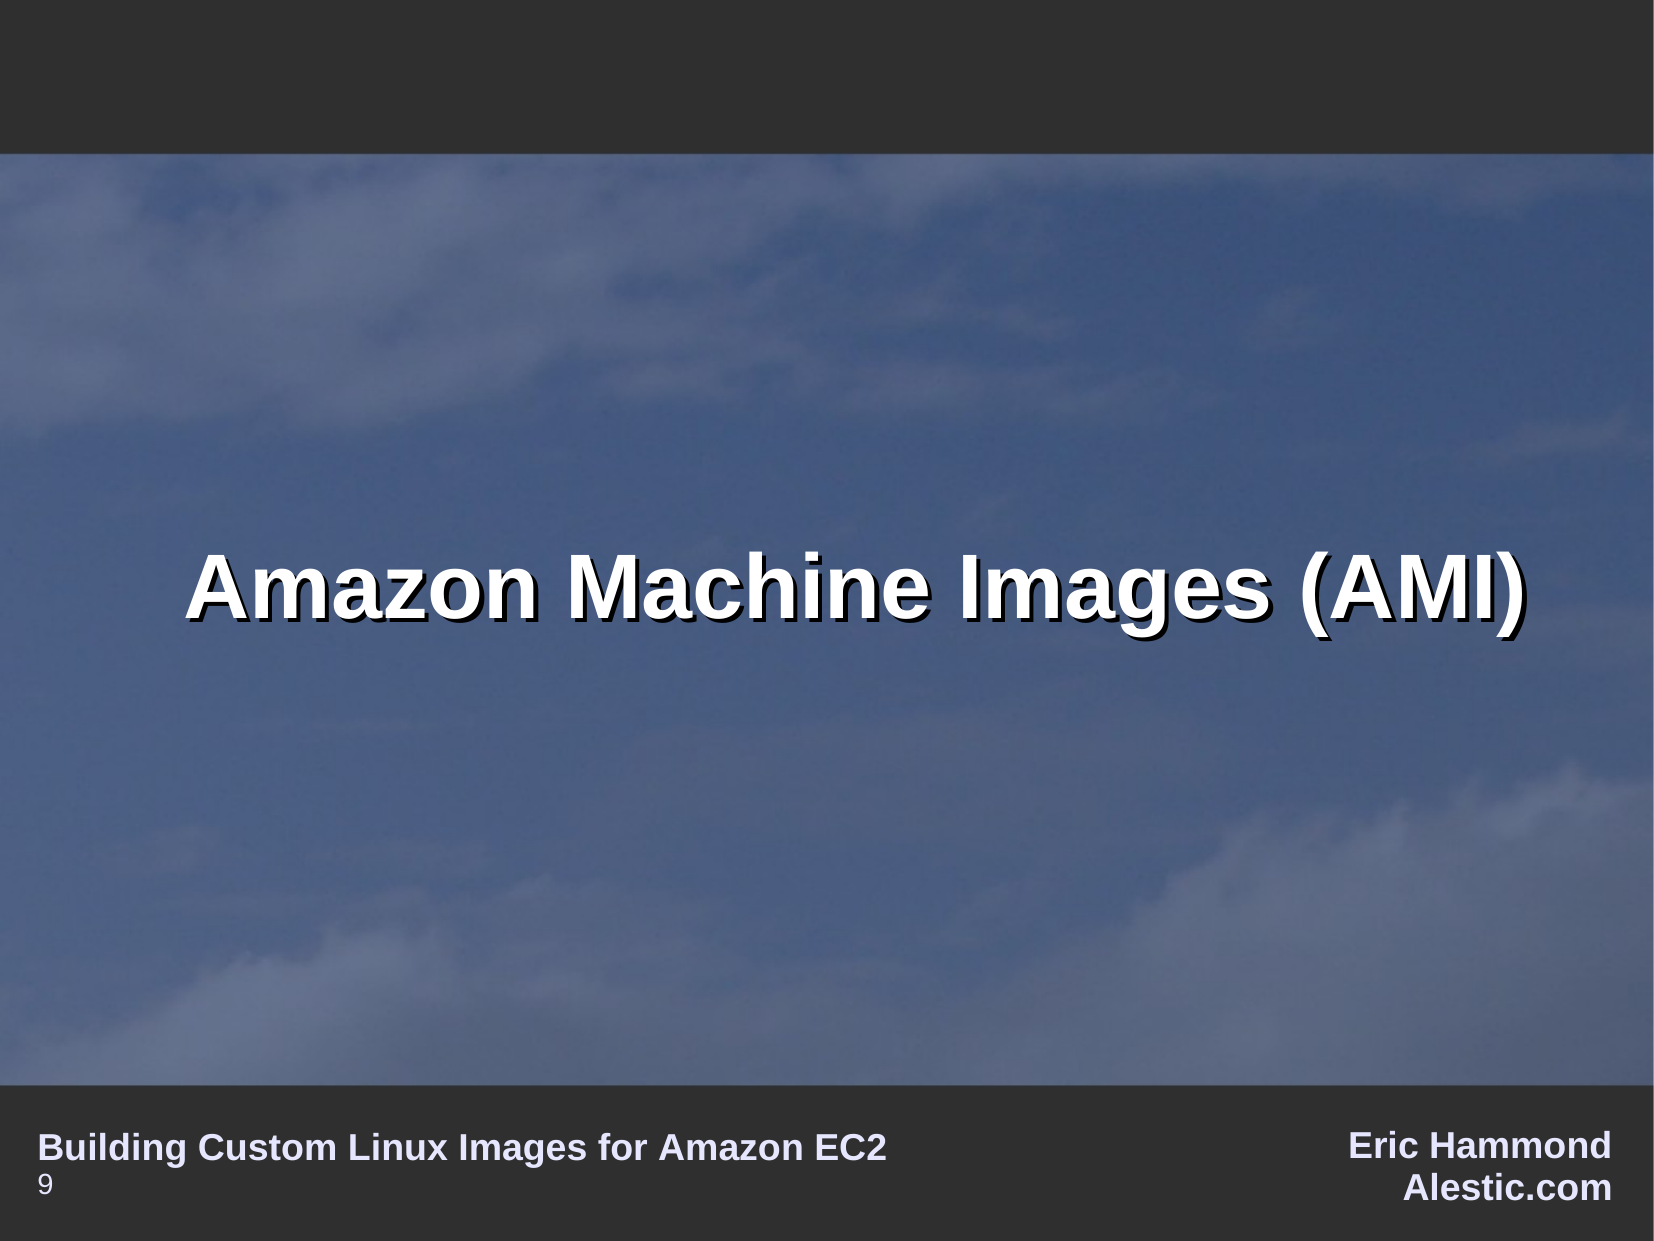

#
Amazon Machine Images (AMI)
9
Eric Hammond
Alestic.com